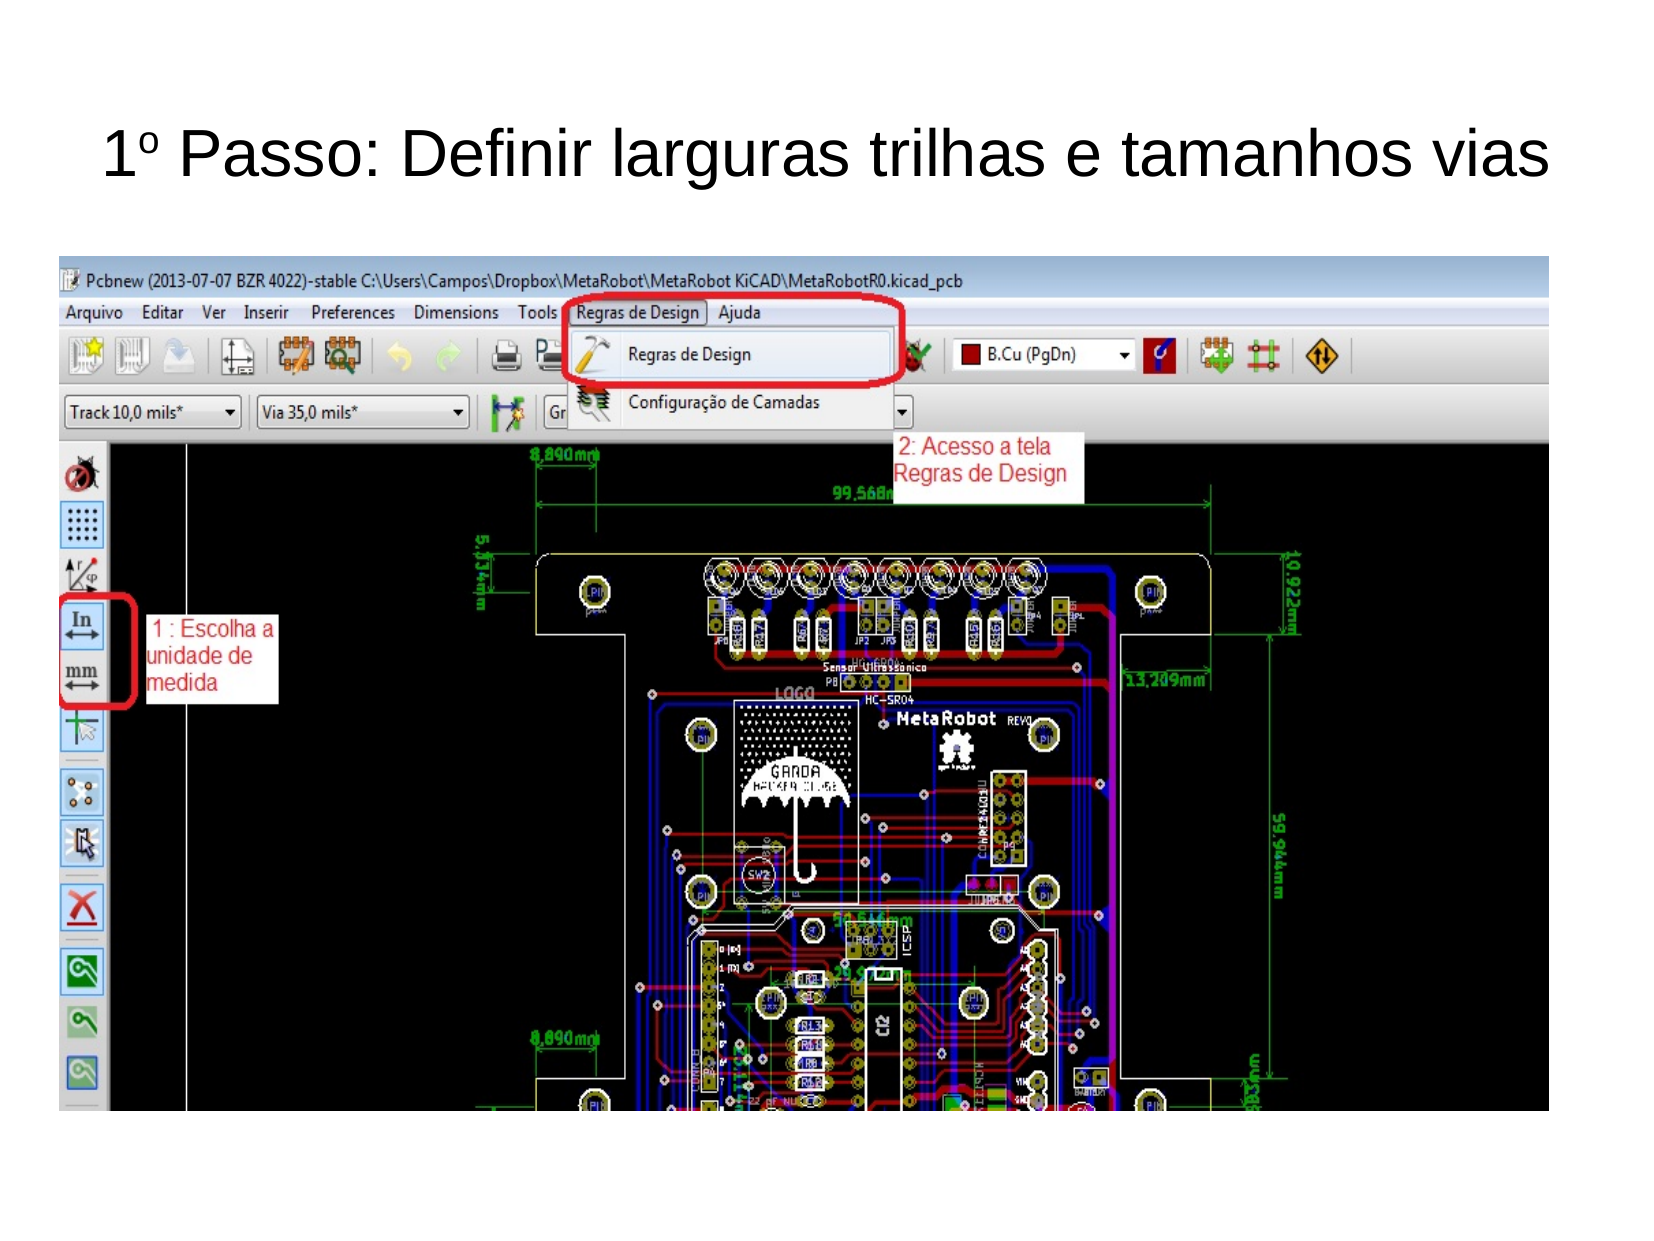

# 1o Passo: Definir larguras trilhas e tamanhos vias